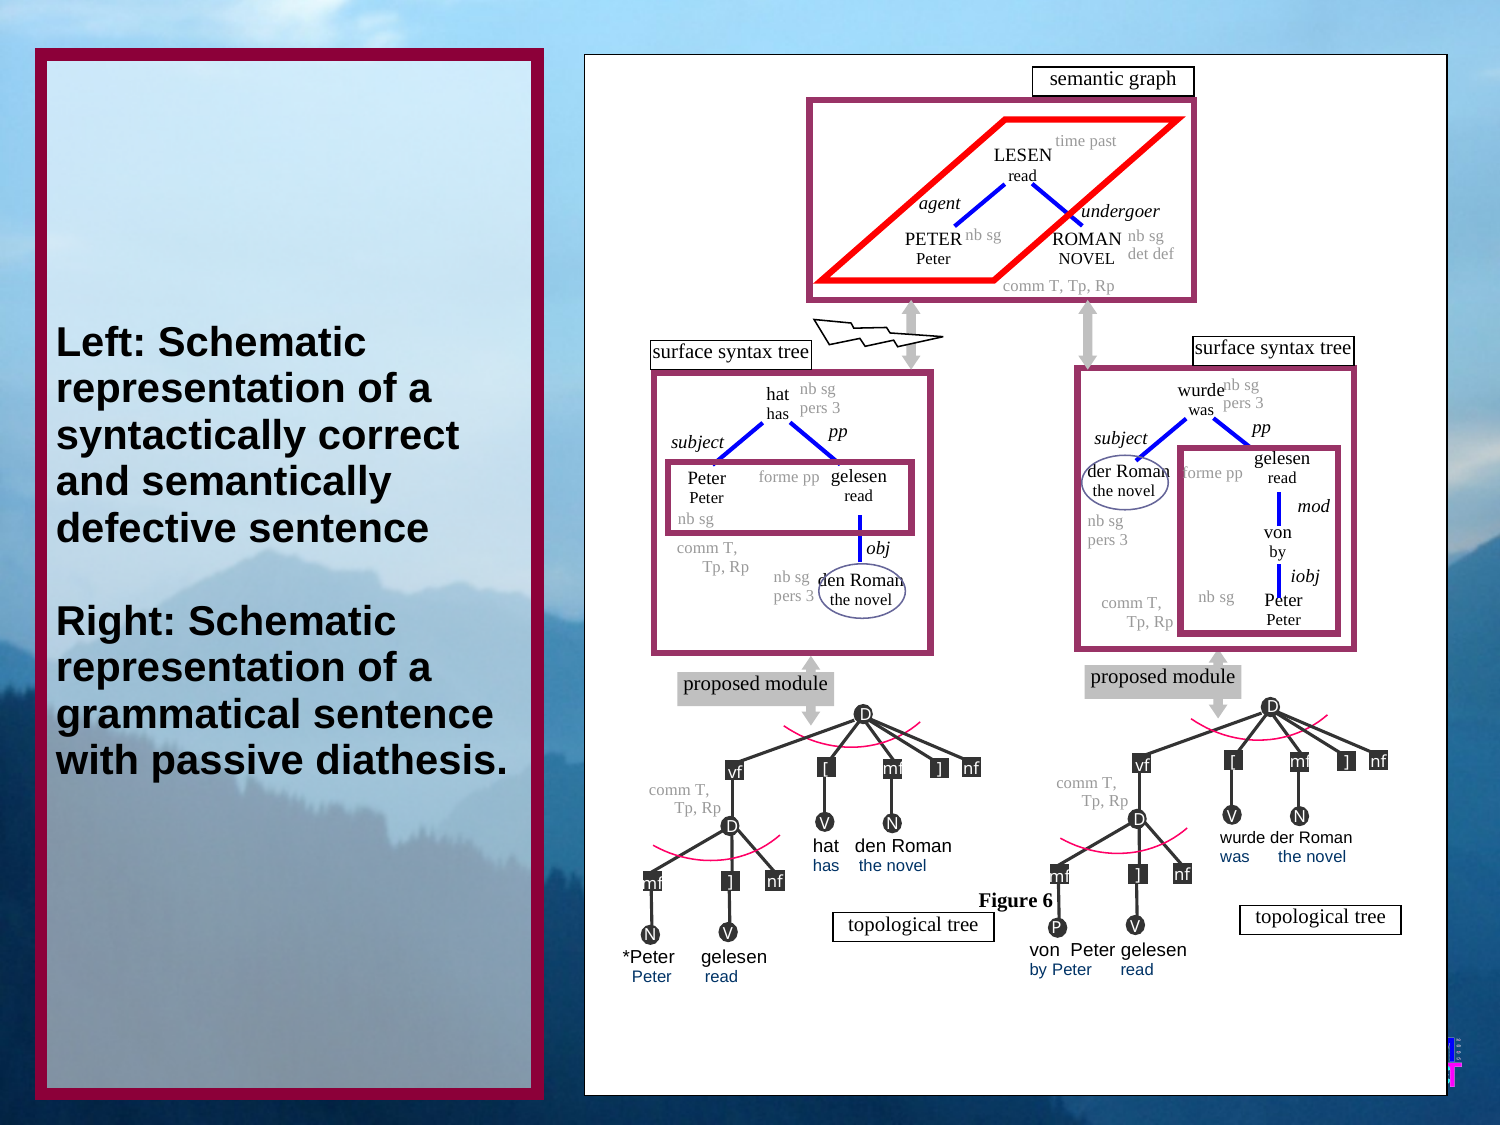

# Left: Schematic representation of a syntactically correct and semantically defective sentence Right: Schematic representation of a grammatical sentence with passive diathesis.
Figure 6
semantic graph
time past
LESEN
read
agent
undergoer
nb sg
nb sg
det def
PETER
Peter
ROMAN
NOVEL
comm T, Tp, Rp
surface syntax tree
nb sg
pers 3
wurde
was
pp
subject
gelesen
read
 der Roman
the novel
forme pp
mod
nb sg
pers 3
von
by
iobj
nb sg
Peter
Peter
comm T,
 Tp, Rp
surface syntax tree
nb sg
pers 3
hat
has
pp
subject
gelesen
read
Peter
Peter
forme pp
nb sg
obj
comm T,
 Tp, Rp
nb sg
pers 3
den Roman
the novel
proposed module
proposed module
D
D
[
mf
]
nf
vf
[
mf
]
nf
vf
comm T,
 Tp, Rp
comm T,
 Tp, Rp
N
V
D
N
V
D
wurde der Roman
was the novel
hat den Roman
has the novel
]
nf
mf
]
nf
mf
topological tree
topological tree
V
P
V
N
von Peter gelesen
by Peter read
*Peter gelesen
 Peter read